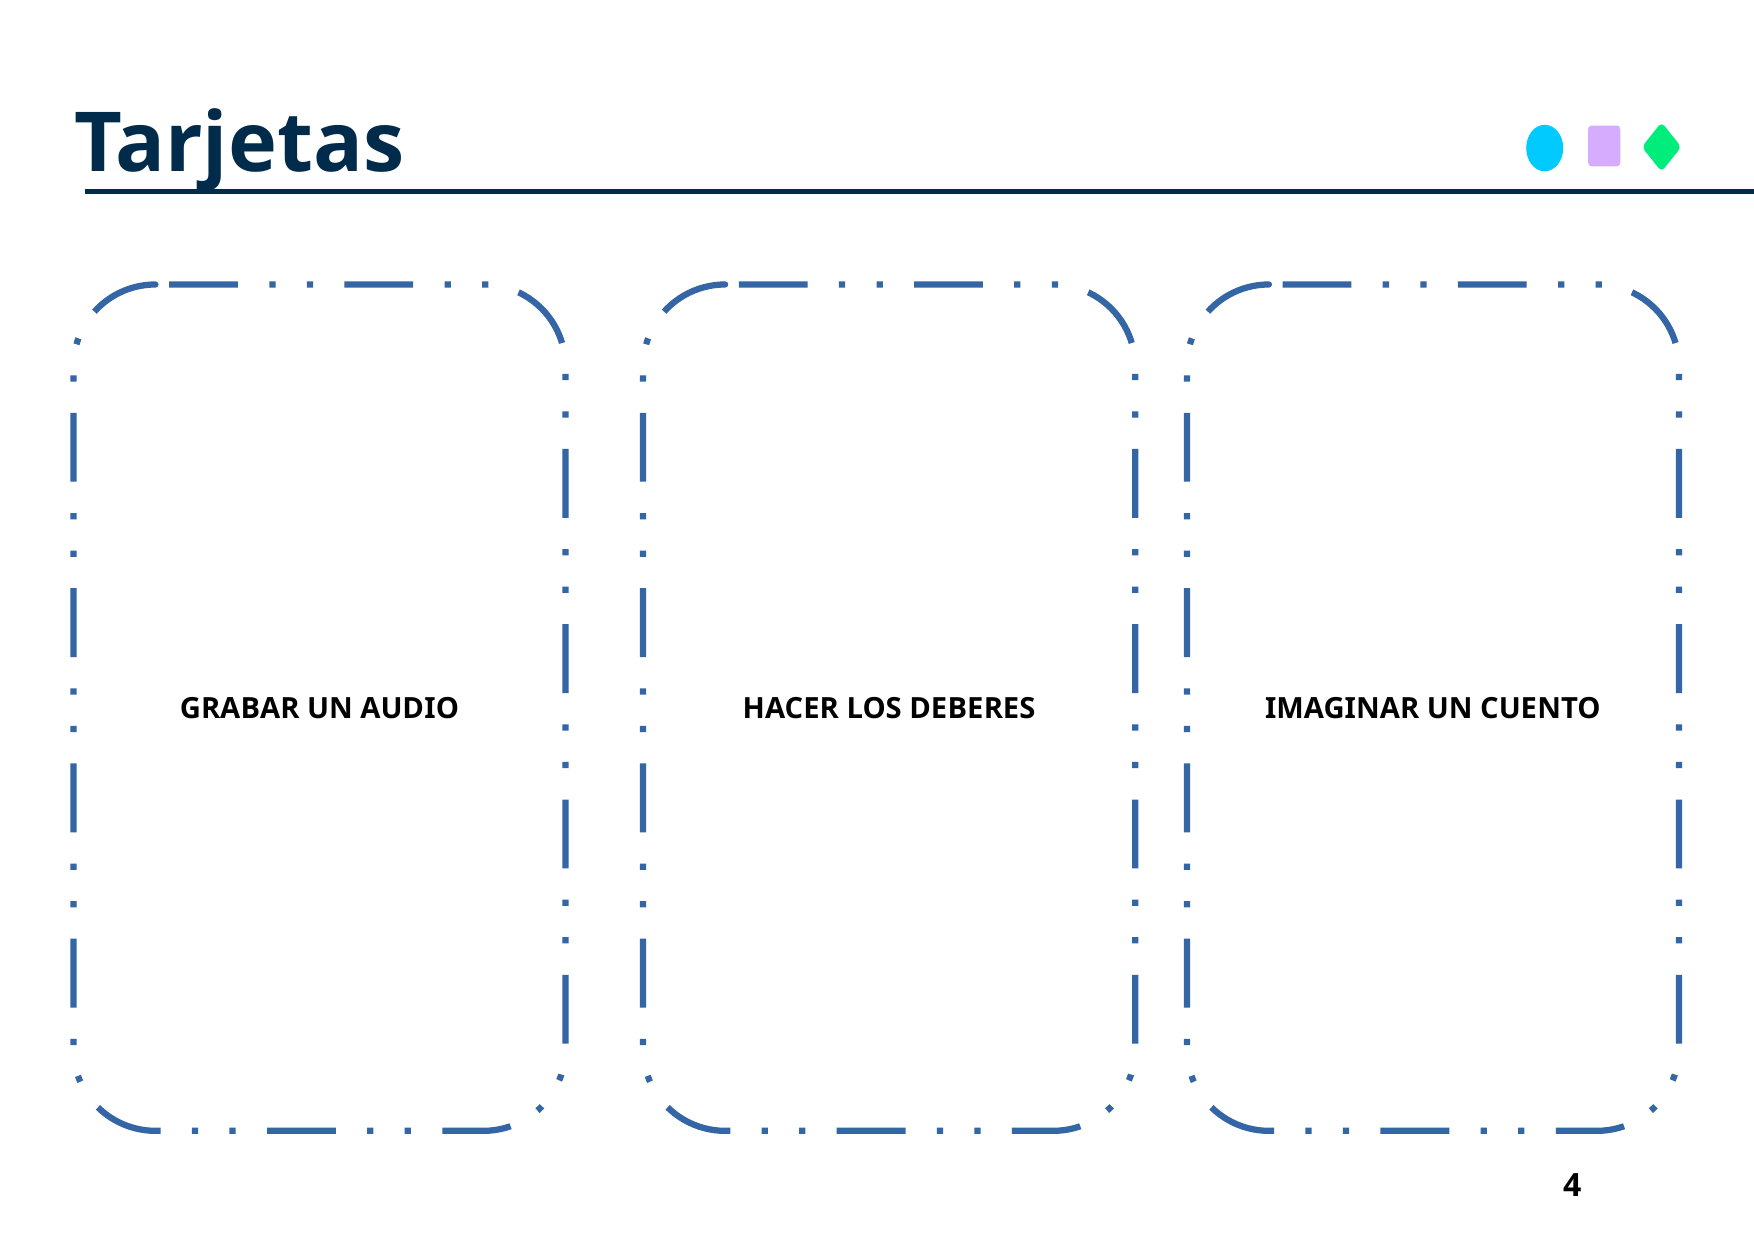

# Tarjetas
GRABAR UN AUDIO
HACER LOS DEBERES
IMAGINAR UN CUENTO